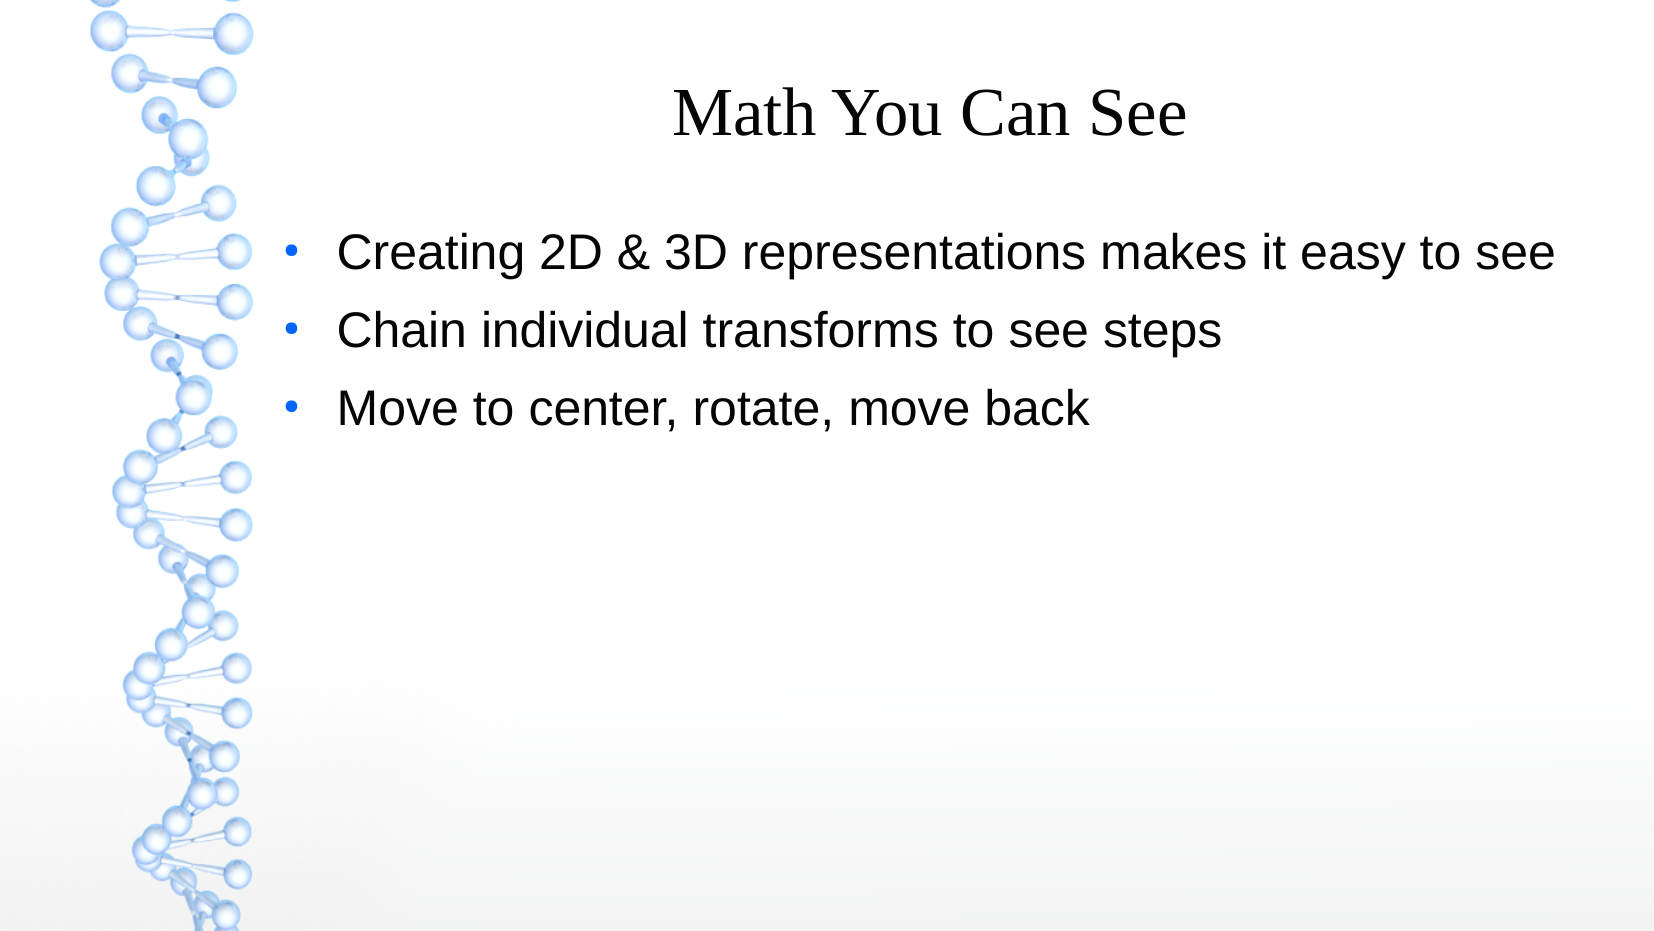

# Math You Can See
Creating 2D & 3D representations makes it easy to see
Chain individual transforms to see steps
Move to center, rotate, move back